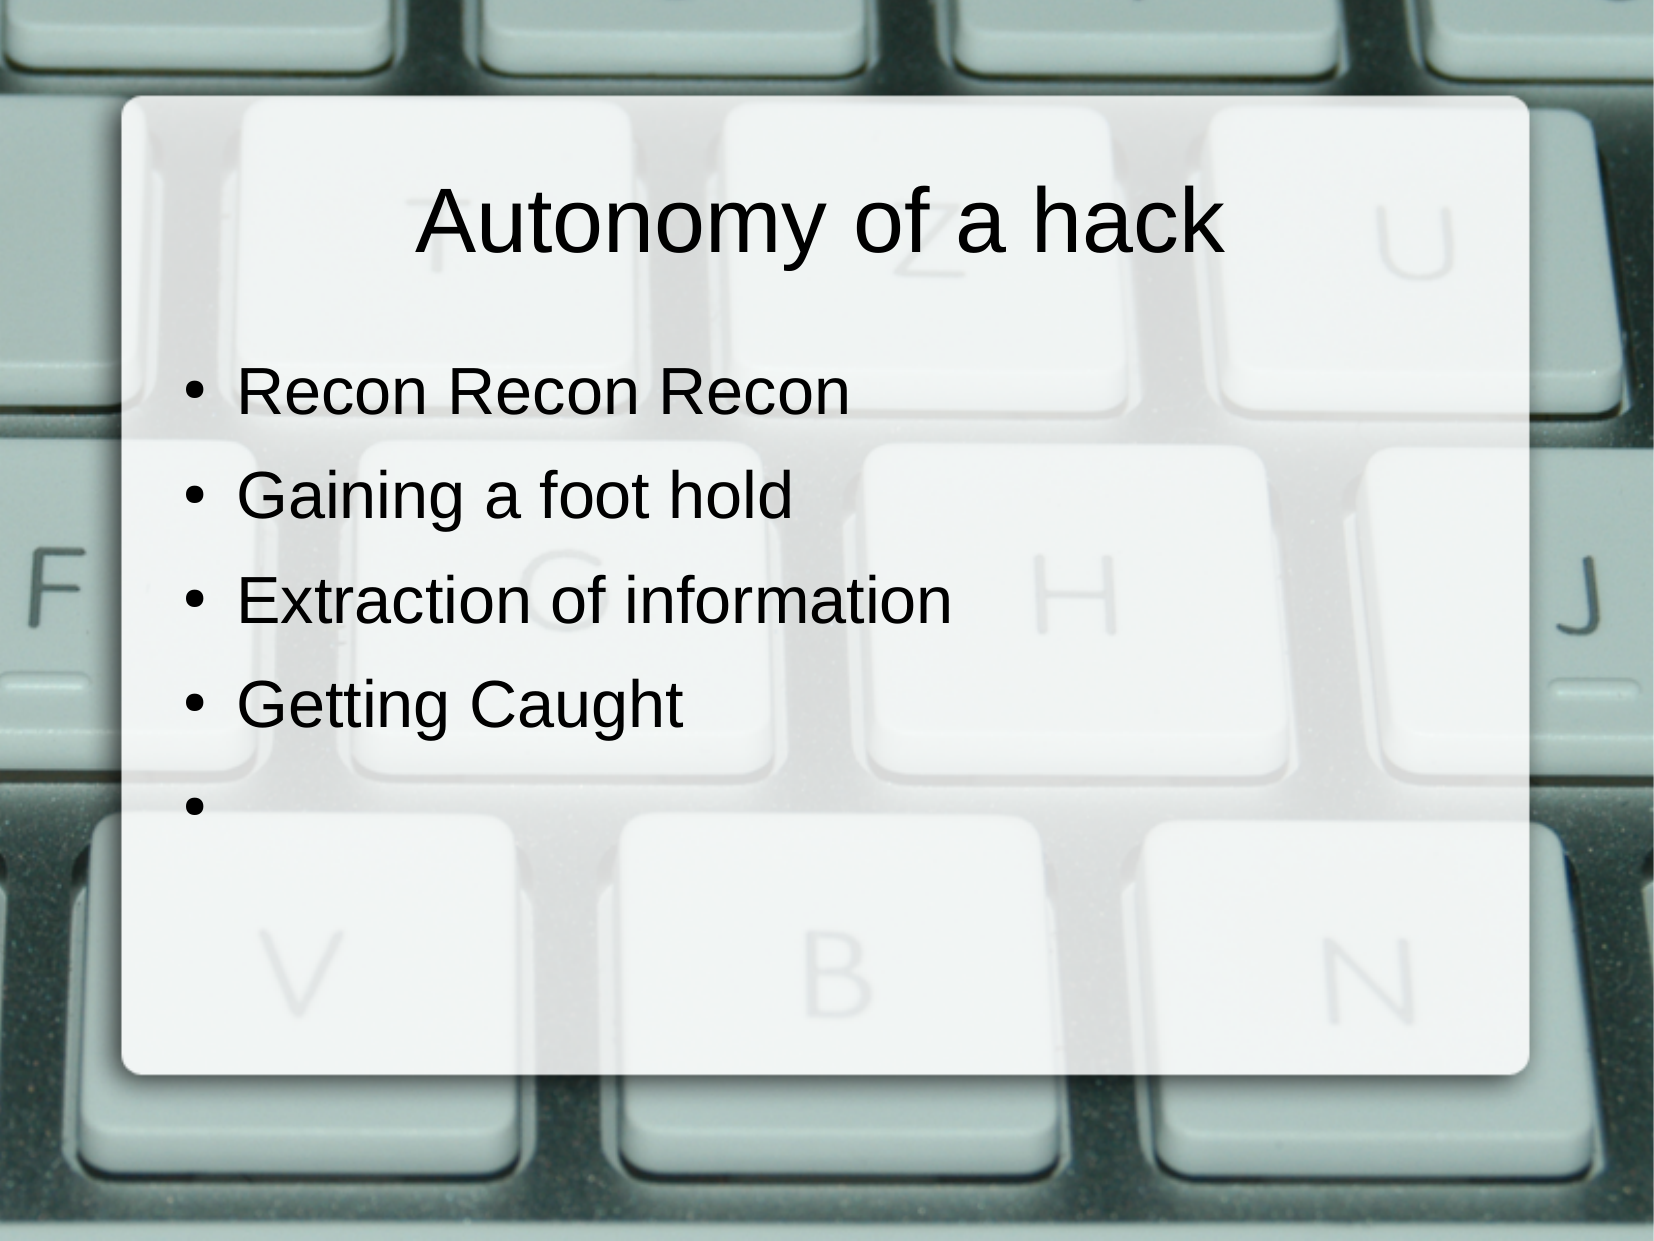

# Autonomy of a hack
Recon Recon Recon
Gaining a foot hold
Extraction of information
Getting Caught